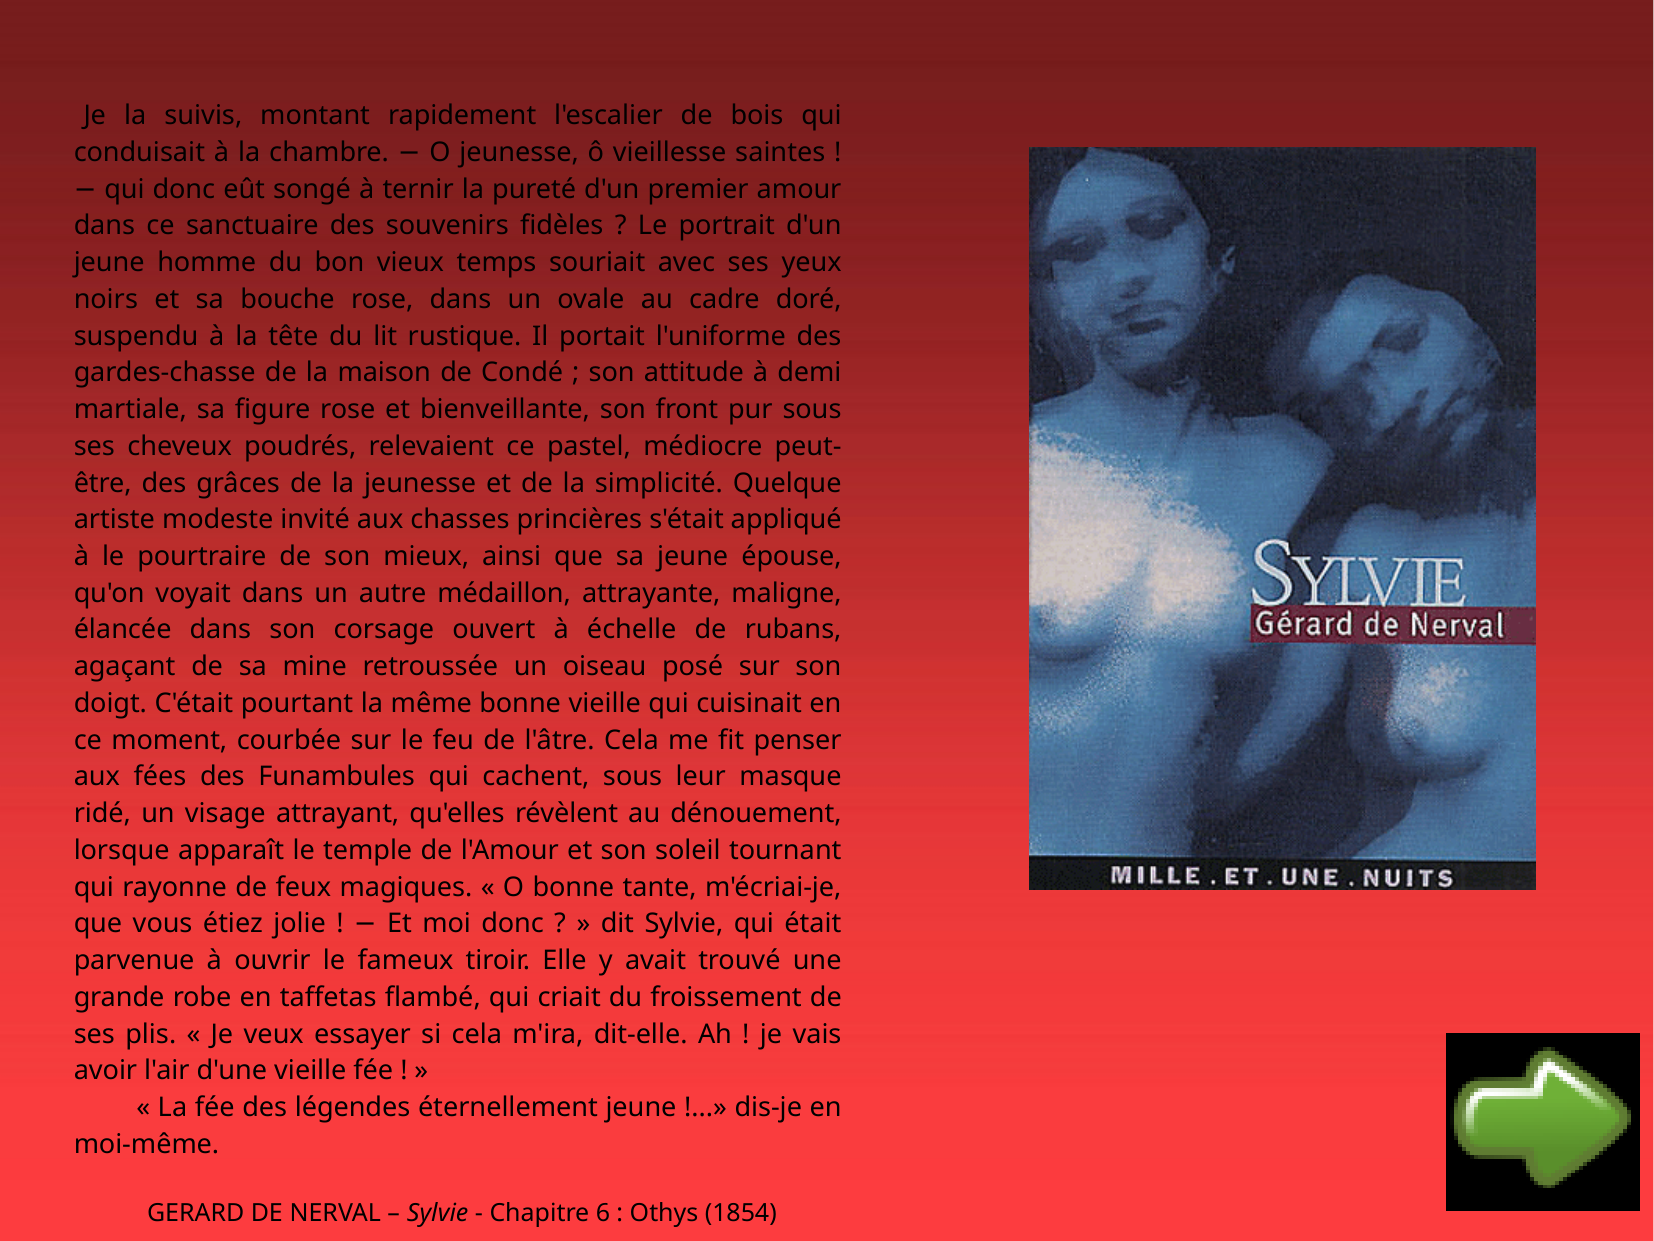

Je la suivis, montant rapidement l'escalier de bois qui conduisait à la chambre. − O jeunesse, ô vieillesse saintes ! − qui donc eût songé à ternir la pureté d'un premier amour dans ce sanctuaire des souvenirs fidèles ? Le portrait d'un jeune homme du bon vieux temps souriait avec ses yeux noirs et sa bouche rose, dans un ovale au cadre doré, suspendu à la tête du lit rustique. Il portait l'uniforme des gardes-chasse de la maison de Condé ; son attitude à demi martiale, sa figure rose et bienveillante, son front pur sous ses cheveux poudrés, relevaient ce pastel, médiocre peut-être, des grâces de la jeunesse et de la simplicité. Quelque artiste modeste invité aux chasses princières s'était appliqué à le pourtraire de son mieux, ainsi que sa jeune épouse, qu'on voyait dans un autre médaillon, attrayante, maligne, élancée dans son corsage ouvert à échelle de rubans, agaçant de sa mine retroussée un oiseau posé sur son doigt. C'était pourtant la même bonne vieille qui cuisinait en ce moment, courbée sur le feu de l'âtre. Cela me fit penser aux fées des Funambules qui cachent, sous leur masque ridé, un visage attrayant, qu'elles révèlent au dénouement, lorsque apparaît le temple de l'Amour et son soleil tournant qui rayonne de feux magiques. « O bonne tante, m'écriai-je, que vous étiez jolie ! − Et moi donc ? » dit Sylvie, qui était parvenue à ouvrir le fameux tiroir. Elle y avait trouvé une grande robe en taffetas flambé, qui criait du froissement de ses plis. « Je veux essayer si cela m'ira, dit-elle. Ah ! je vais avoir l'air d'une vieille fée ! »
  « La fée des légendes éternellement jeune !...» dis-je en moi-même.
GERARD DE NERVAL – Sylvie - Chapitre 6 : Othys (1854)